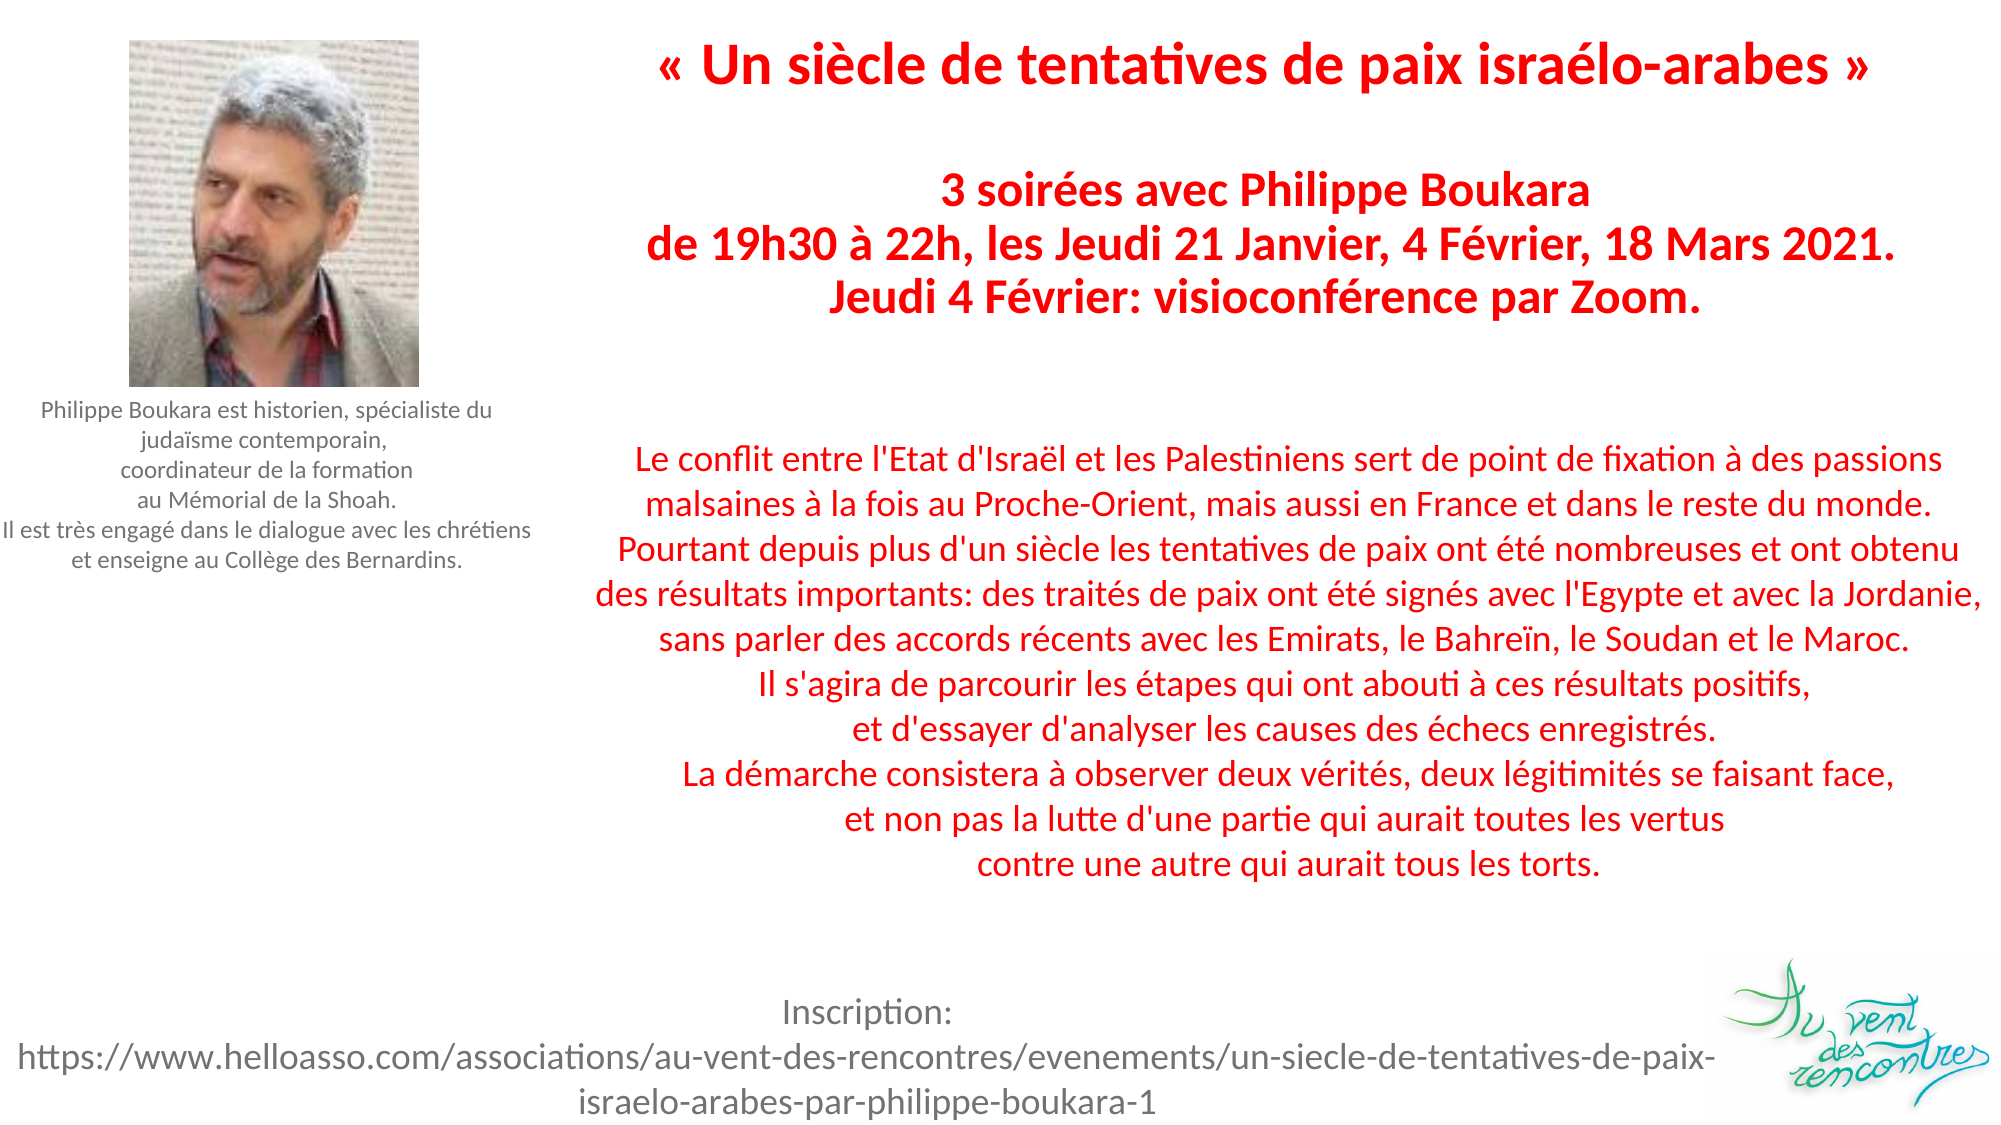

# « Un siècle de tentatives de paix israélo-arabes » 3 soirées avec Philippe Boukara de 19h30 à 22h, les Jeudi 21 Janvier, 4 Février, 18 Mars 2021. Jeudi 4 Février: visioconférence par Zoom.
Philippe Boukara est historien, spécialiste du judaïsme contemporain,
coordinateur de la formation
 au Mémorial de la Shoah.
Il est très engagé dans le dialogue avec les chrétiens et enseigne au Collège des Bernardins.
Le conflit entre l'Etat d'Israël et les Palestiniens sert de point de fixation à des passions malsaines à la fois au Proche-Orient, mais aussi en France et dans le reste du monde. Pourtant depuis plus d'un siècle les tentatives de paix ont été nombreuses et ont obtenu des résultats importants: des traités de paix ont été signés avec l'Egypte et avec la Jordanie, sans parler des accords récents avec les Emirats, le Bahreïn, le Soudan et le Maroc.
Il s'agira de parcourir les étapes qui ont abouti à ces résultats positifs,
et d'essayer d'analyser les causes des échecs enregistrés.
 La démarche consistera à observer deux vérités, deux légitimités se faisant face,
et non pas la lutte d'une partie qui aurait toutes les vertus
contre une autre qui aurait tous les torts.
Inscription:
https://www.helloasso.com/associations/au-vent-des-rencontres/evenements/un-siecle-de-tentatives-de-paix-israelo-arabes-par-philippe-boukara-1